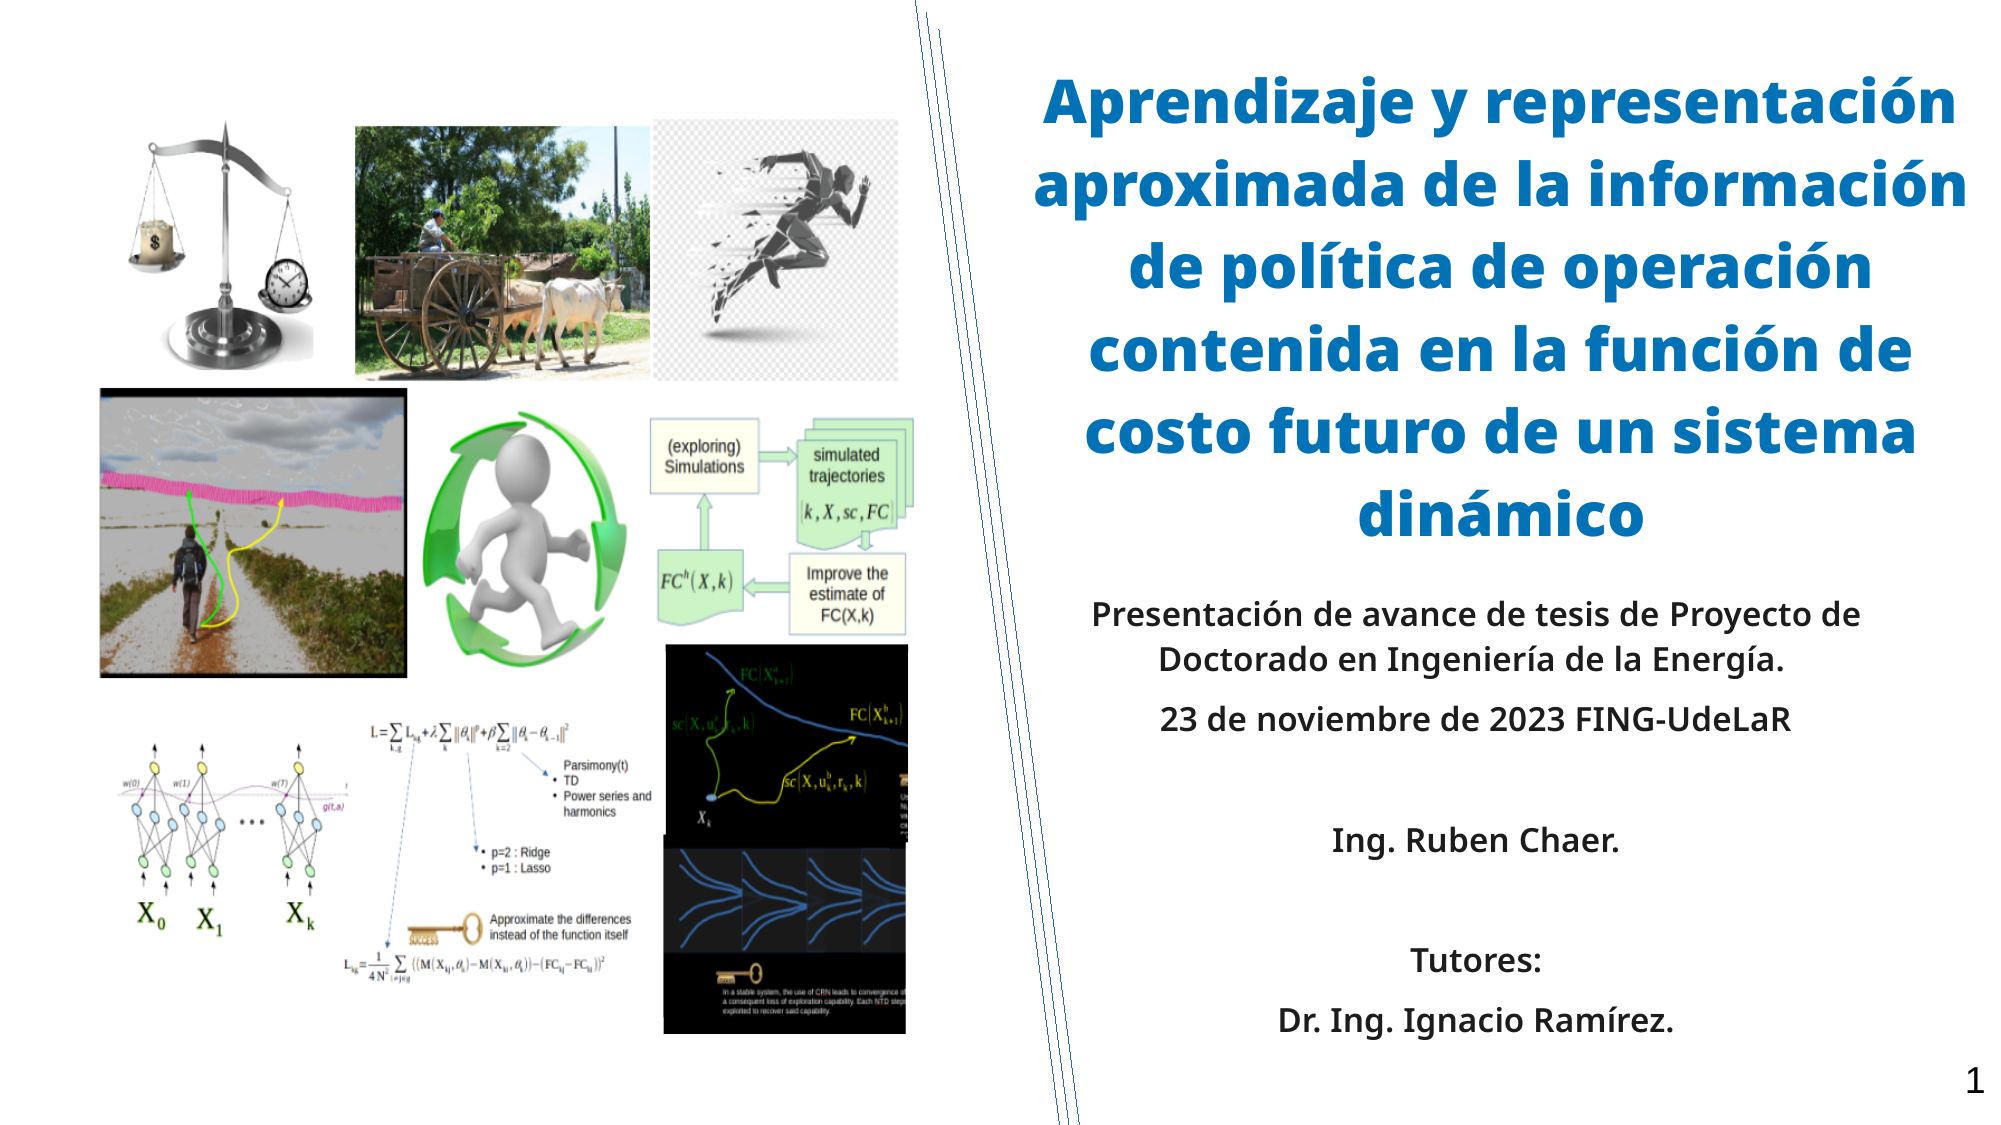

# Aprendizaje y representación aproximada de la información de política de operación contenida en la función de costo futuro de un sistema dinámico
Presentación de avance de tesis de Proyecto de Doctorado en Ingeniería de la Energía.
23 de noviembre de 2023 FING-UdeLaR
Ing. Ruben Chaer.
Tutores:
Dr. Ing. Ignacio Ramírez.